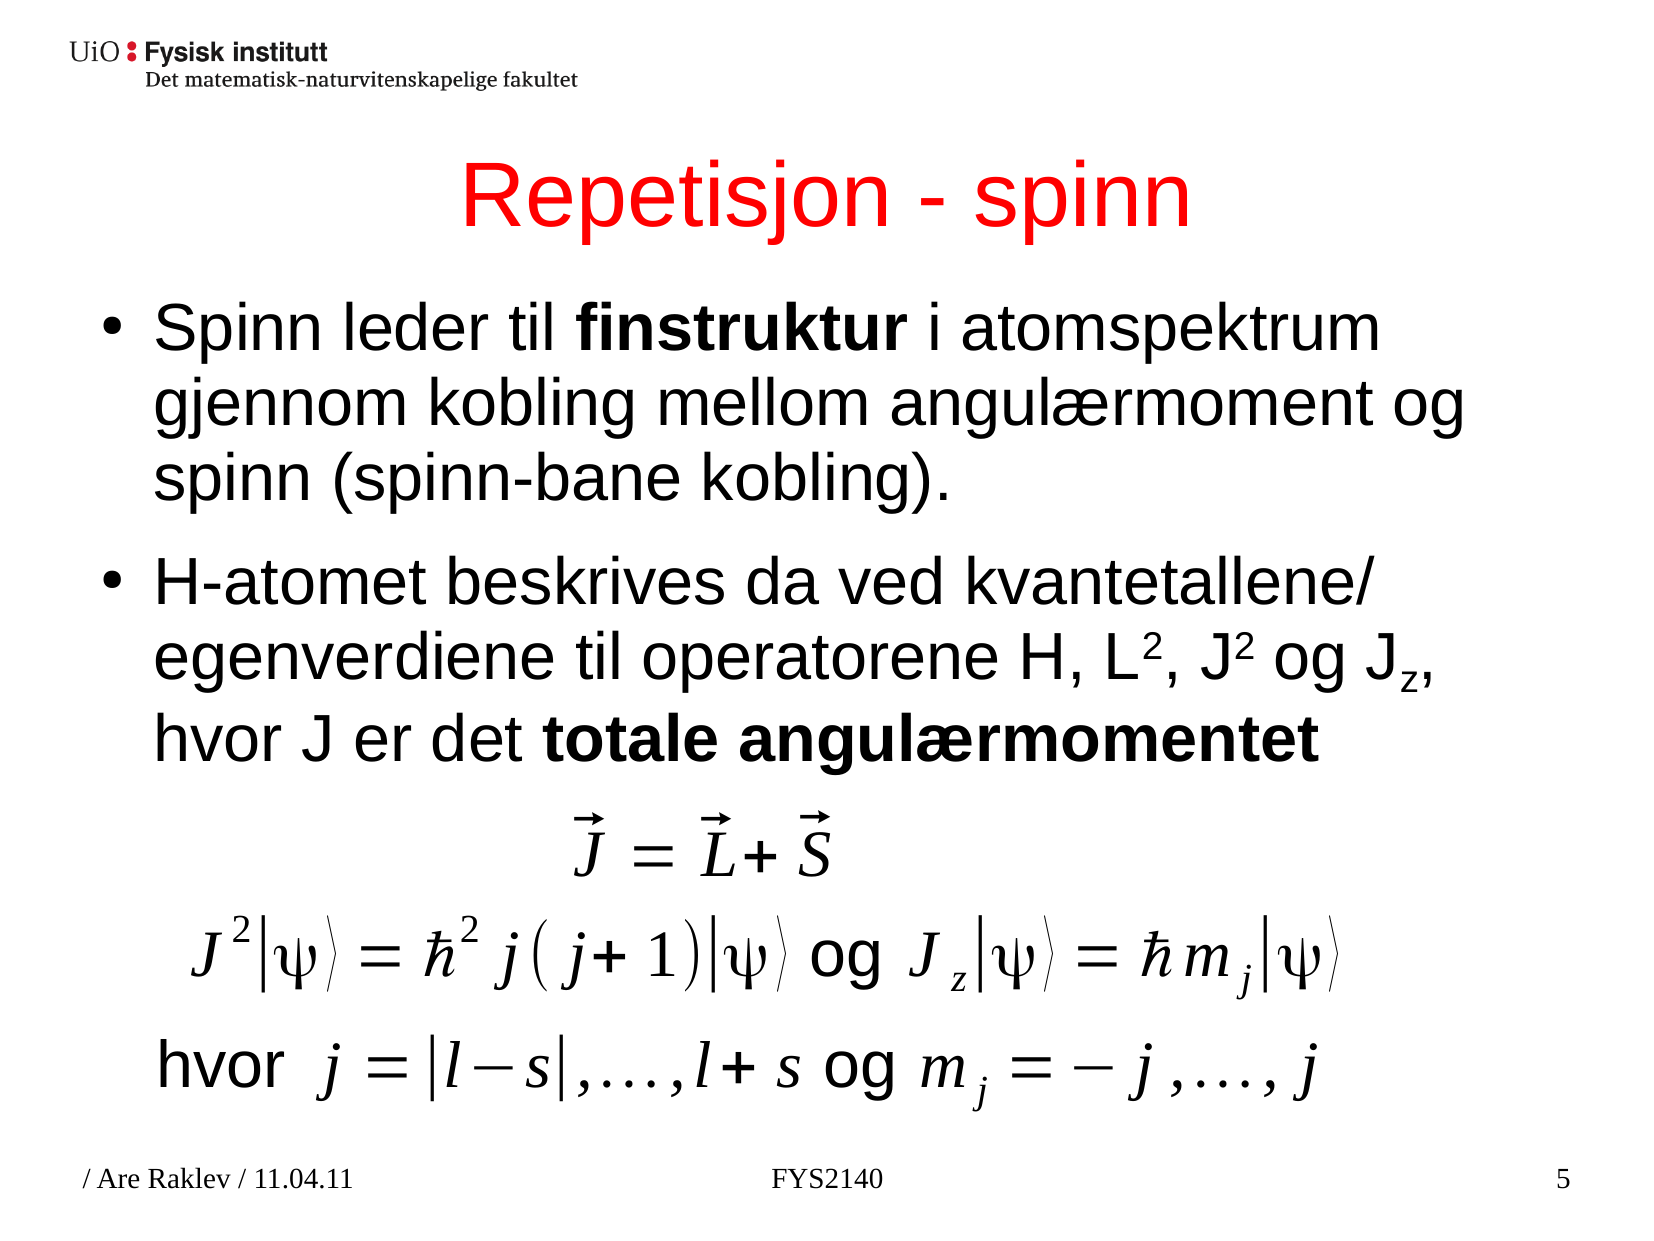

# Repetisjon - spinn
Spinn leder til finstruktur i atomspektrum gjennom kobling mellom angulærmoment og spinn (spinn-bane kobling).
H-atomet beskrives da ved kvantetallene/
egenverdiene til operatorene H, L2, J2 og Jz, hvor J er det totale angulærmomentet
/ Are Raklev / 11.04.11
FYS2140
5